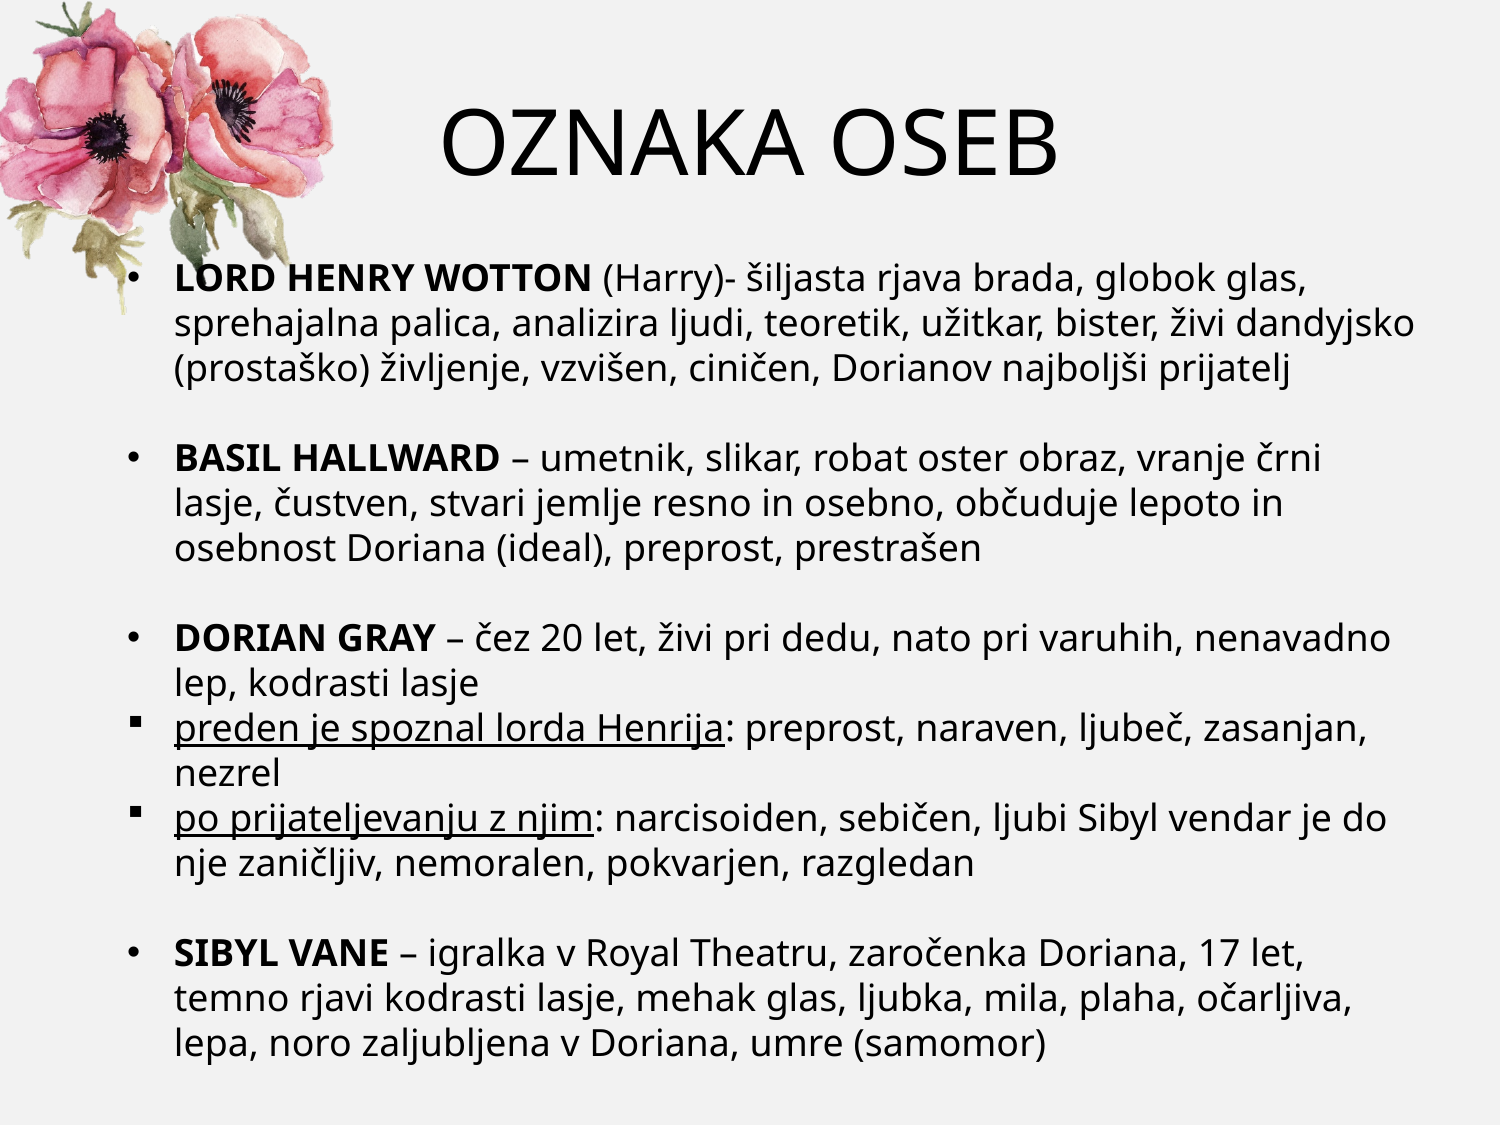

# OZNAKA OSEB
LORD HENRY WOTTON (Harry)- šiljasta rjava brada, globok glas, sprehajalna palica, analizira ljudi, teoretik, užitkar, bister, živi dandyjsko (prostaško) življenje, vzvišen, ciničen, Dorianov najboljši prijatelj
BASIL HALLWARD – umetnik, slikar, robat oster obraz, vranje črni lasje, čustven, stvari jemlje resno in osebno, občuduje lepoto in osebnost Doriana (ideal), preprost, prestrašen
DORIAN GRAY – čez 20 let, živi pri dedu, nato pri varuhih, nenavadno lep, kodrasti lasje
preden je spoznal lorda Henrija: preprost, naraven, ljubeč, zasanjan, nezrel
po prijateljevanju z njim: narcisoiden, sebičen, ljubi Sibyl vendar je do nje zaničljiv, nemoralen, pokvarjen, razgledan
SIBYL VANE – igralka v Royal Theatru, zaročenka Doriana, 17 let, temno rjavi kodrasti lasje, mehak glas, ljubka, mila, plaha, očarljiva, lepa, noro zaljubljena v Doriana, umre (samomor)